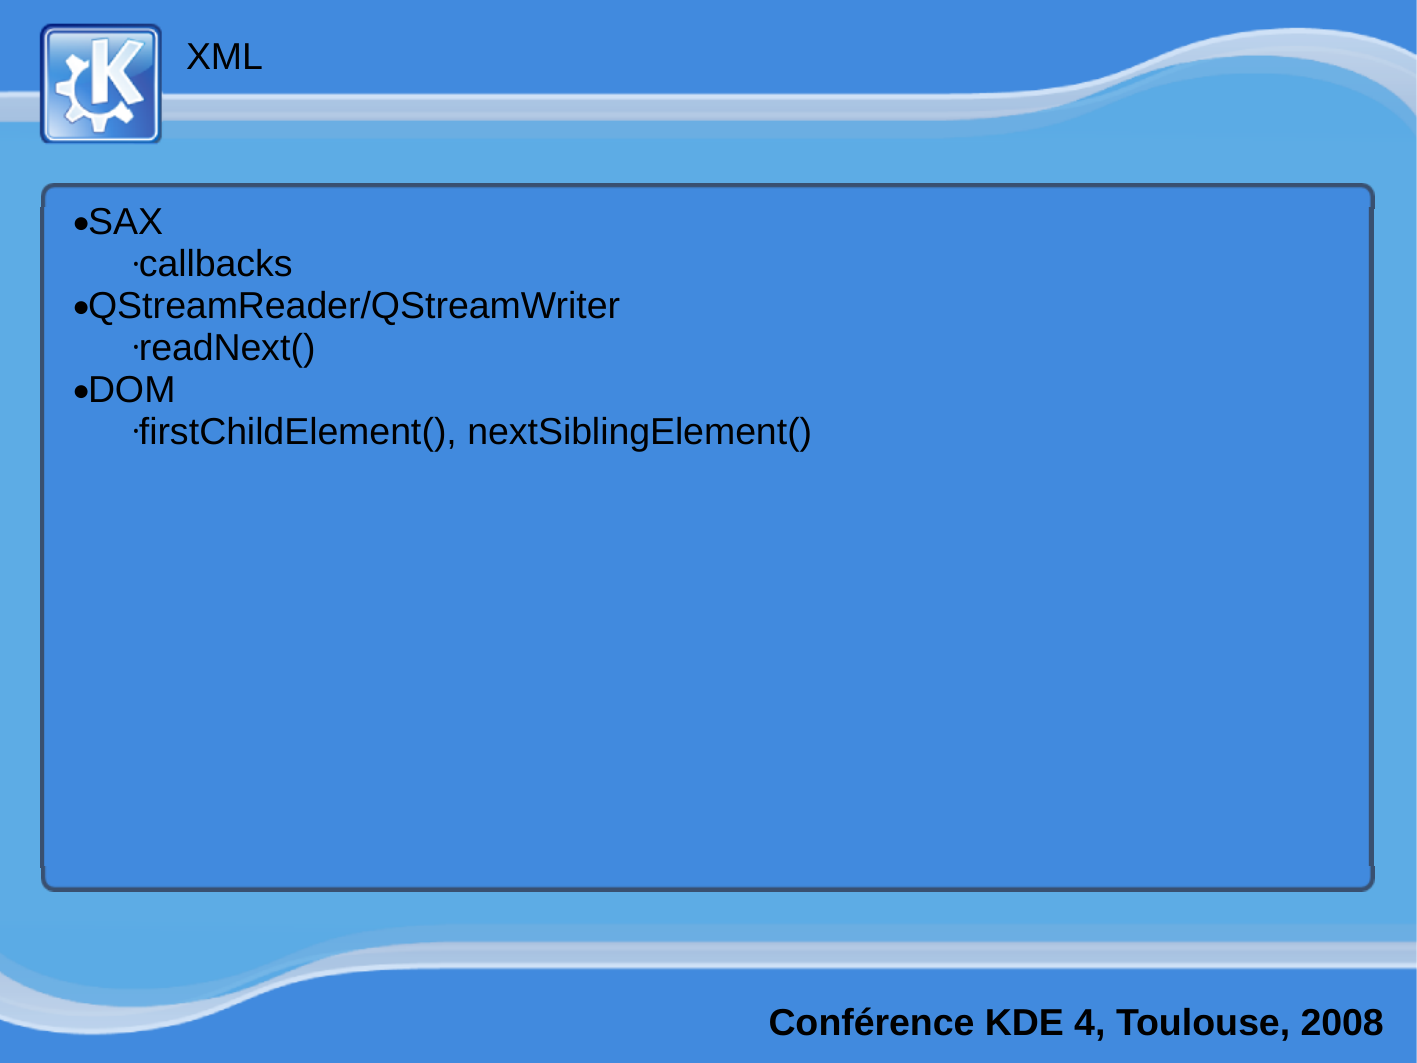

XML
SAX
callbacks
QStreamReader/QStreamWriter
readNext()
DOM
firstChildElement(), nextSiblingElement()